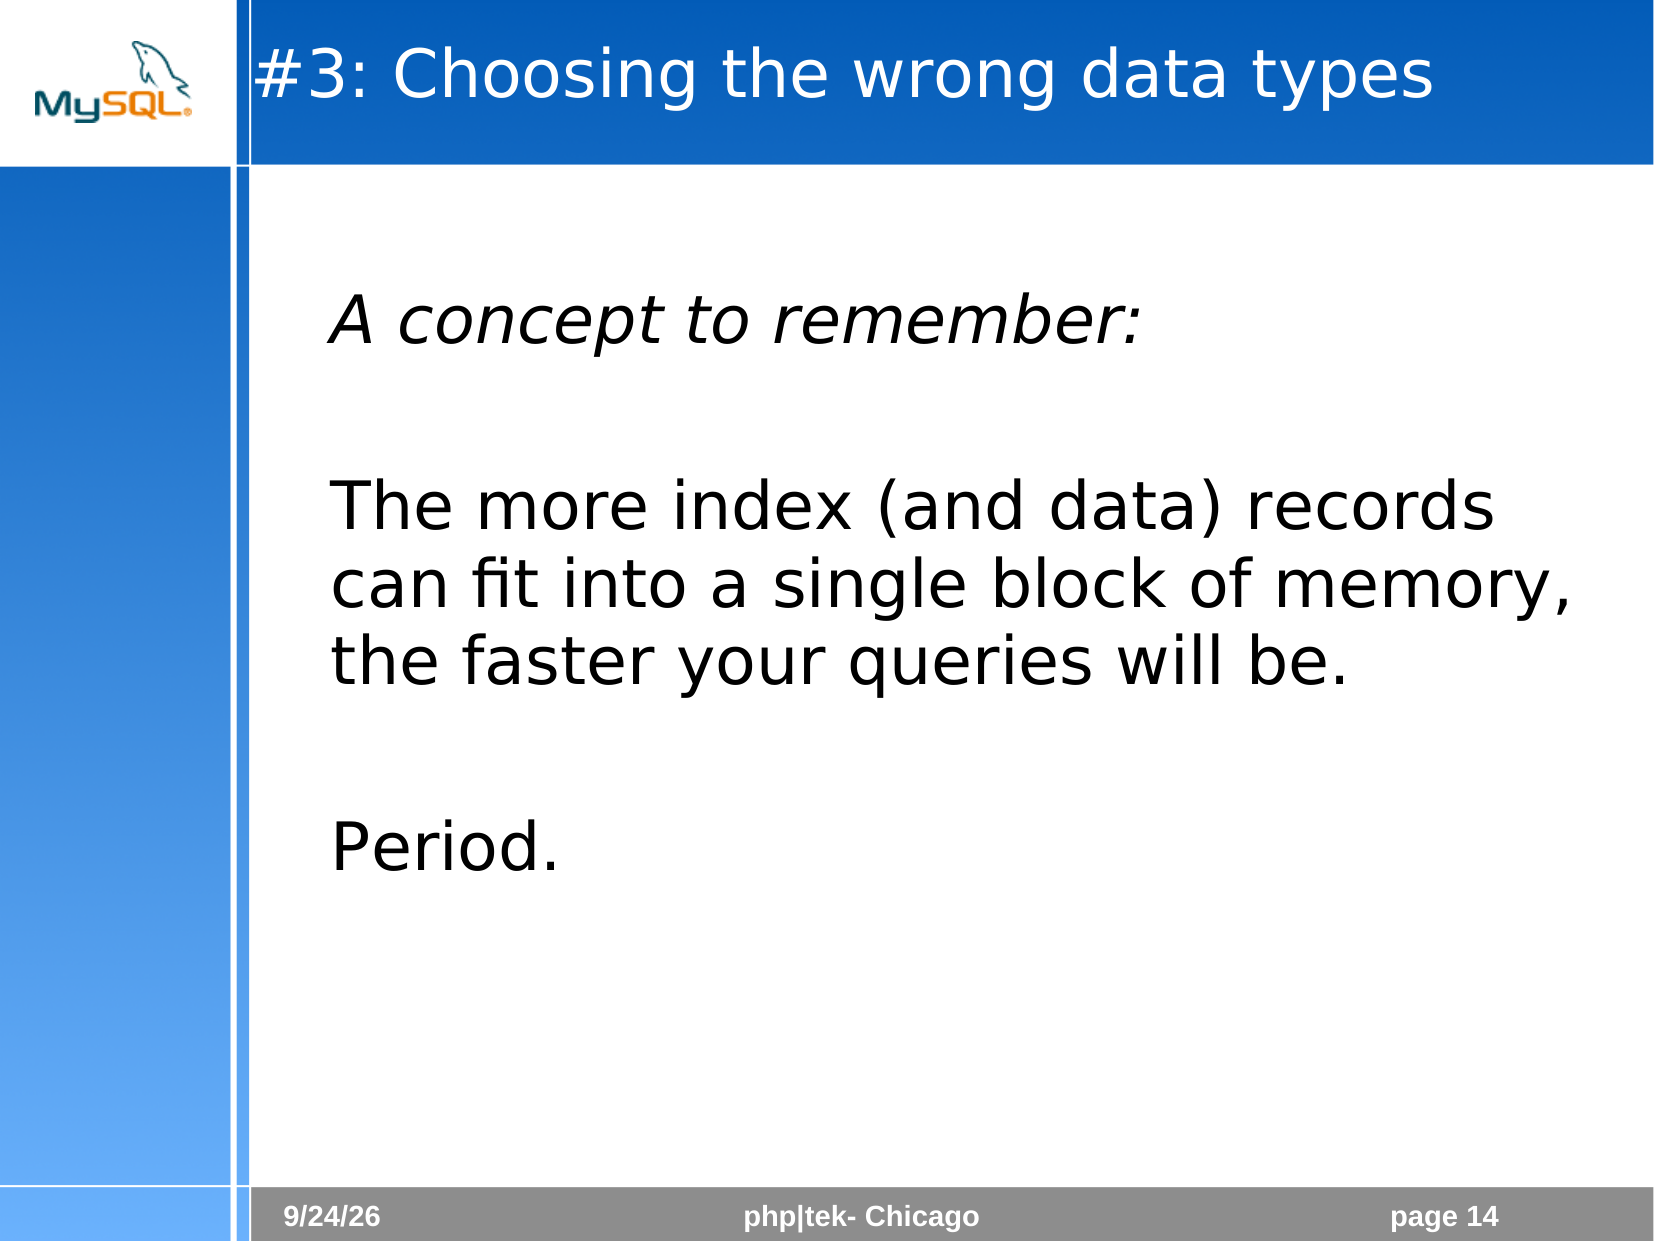

# #3: Choosing the wrong data types
A concept to remember:
The more index (and data) records can fit into a single block of memory, the faster your queries will be.
Period.